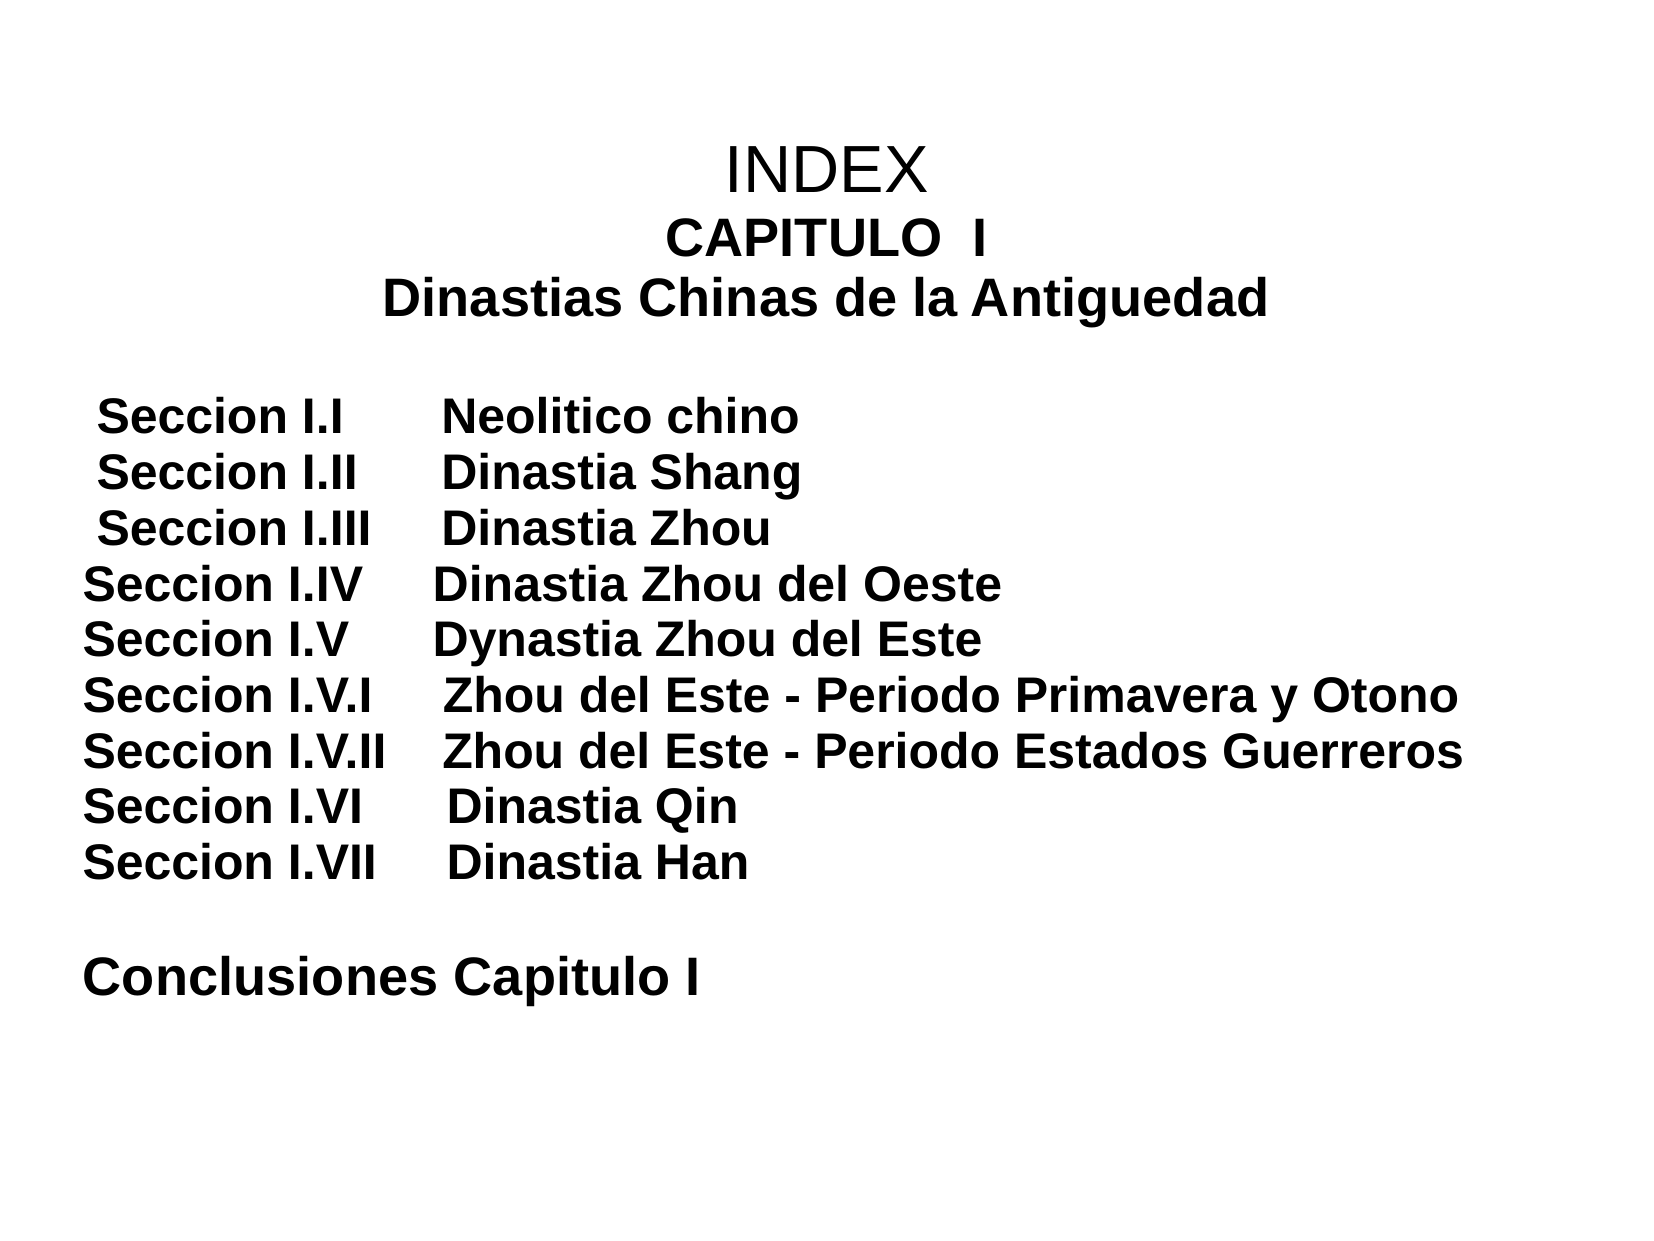

INDEX
CAPITULO I
Dinastias Chinas de la Antiguedad
 Seccion I.I Neolitico chino
 Seccion I.II Dinastia Shang
 Seccion I.III Dinastia Zhou
Seccion I.IV Dinastia Zhou del Oeste
Seccion I.V Dynastia Zhou del Este
Seccion I.V.I Zhou del Este - Periodo Primavera y Otono
Seccion I.V.II Zhou del Este - Periodo Estados Guerreros
Seccion I.VI Dinastia Qin
Seccion I.VII Dinastia Han
Conclusiones Capitulo I
#